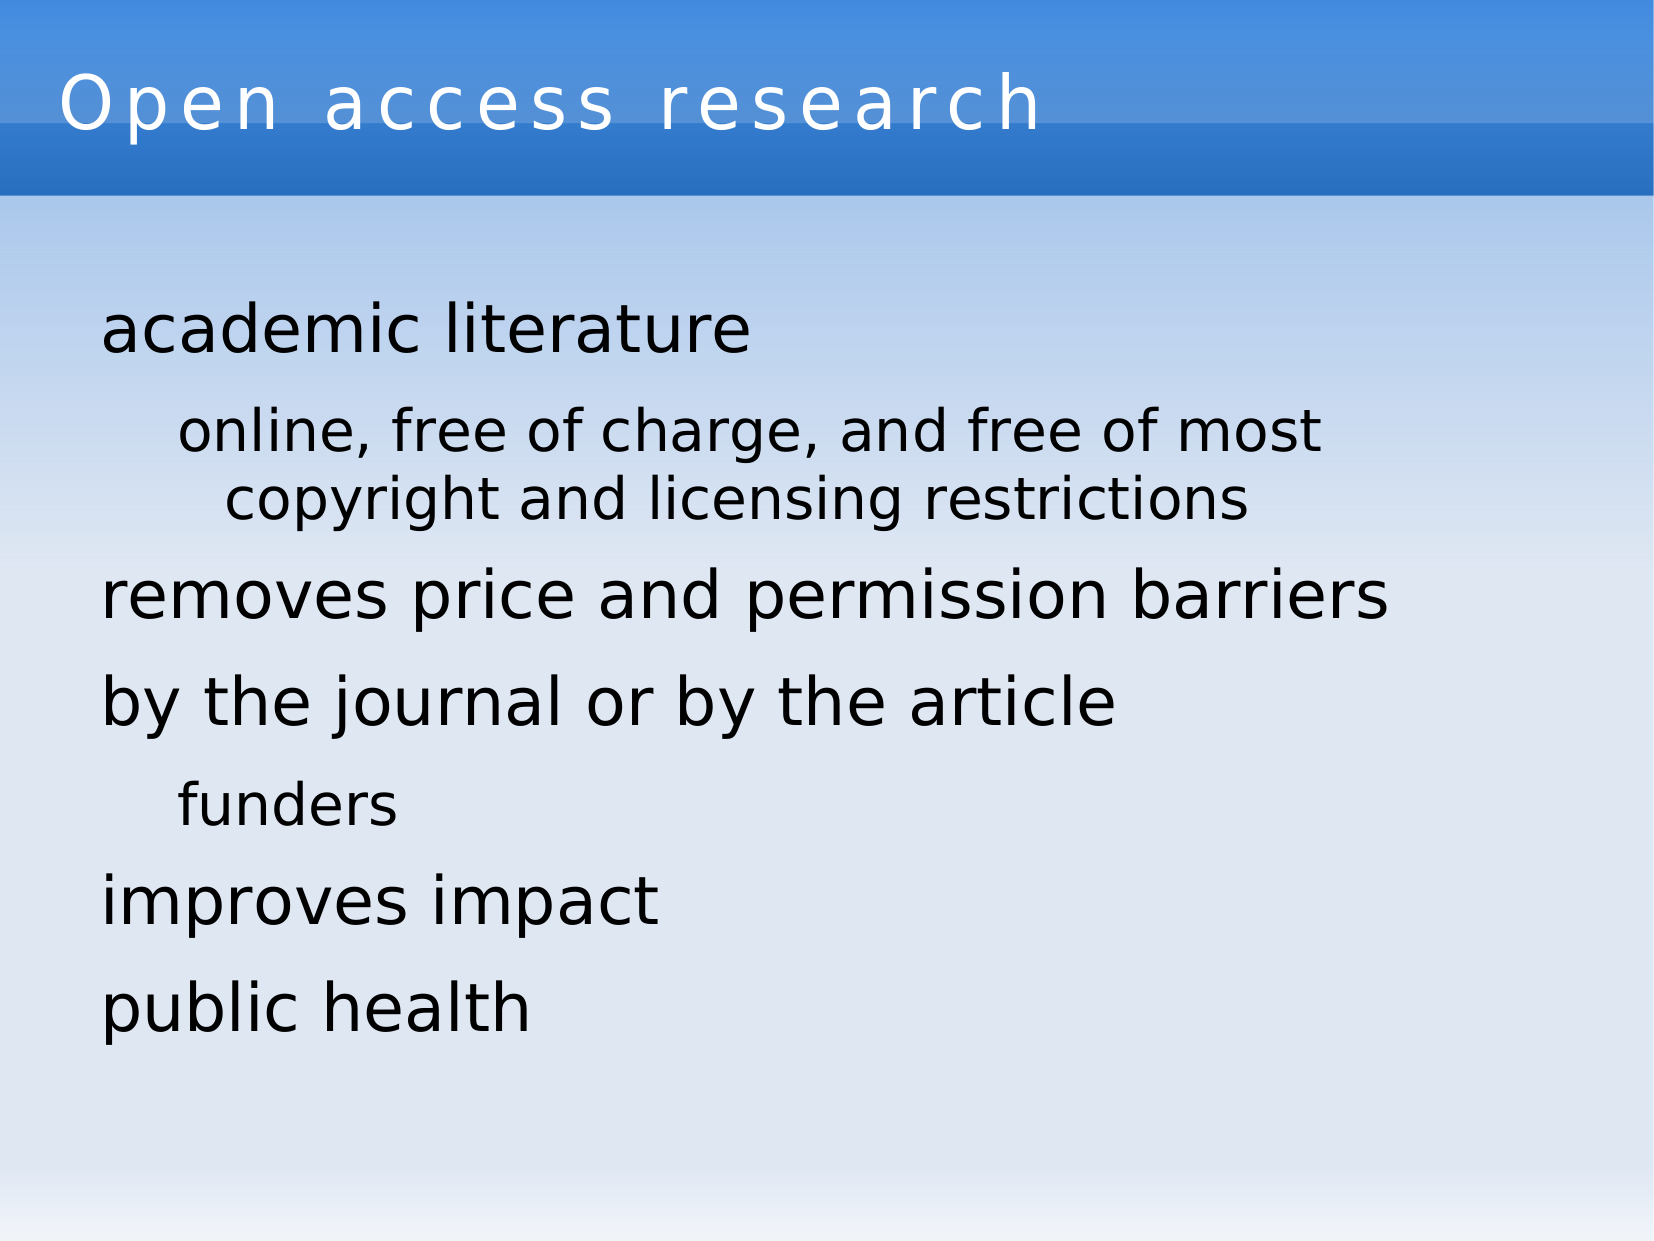

# Open access research
academic literature
online, free of charge, and free of most copyright and licensing restrictions
removes price and permission barriers
by the journal or by the article
funders
improves impact
public health